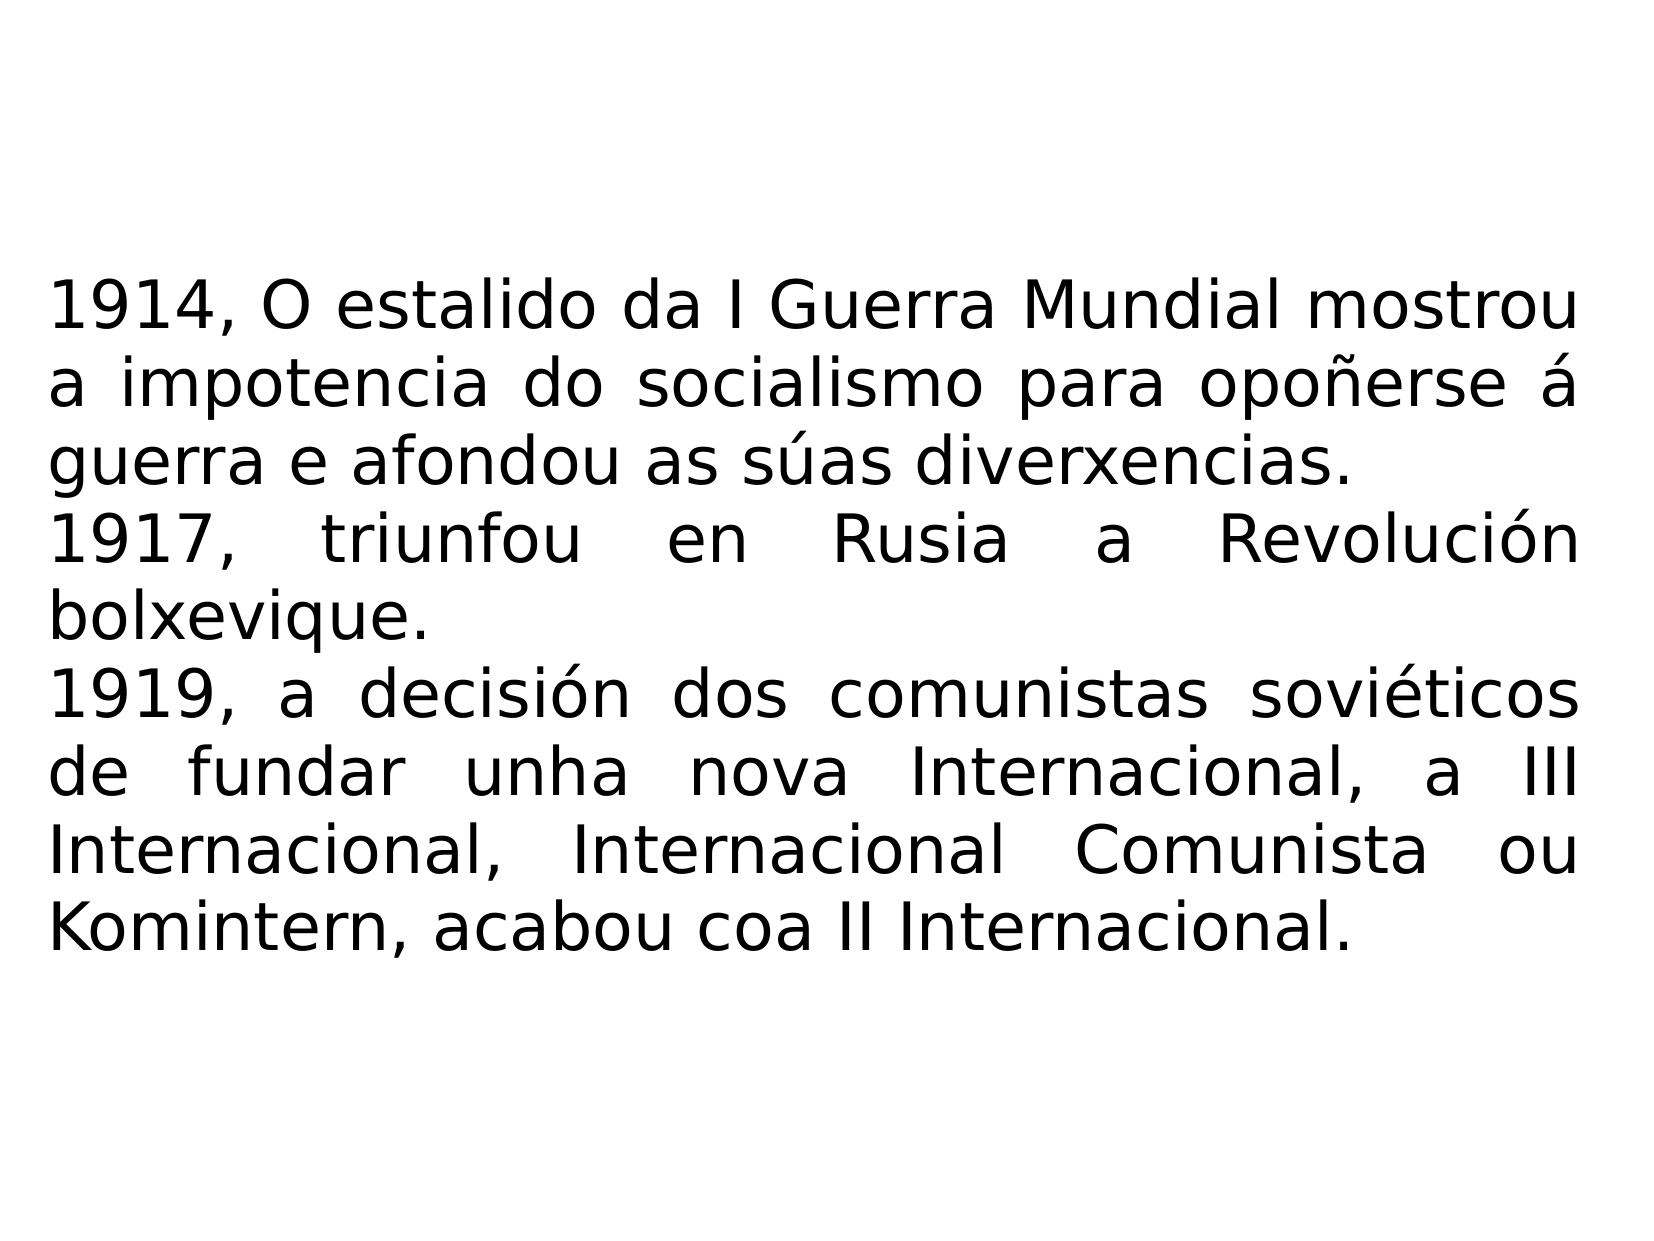

1914, O estalido da I Guerra Mundial mostrou a impotencia do socialismo para opoñerse á guerra e afondou as súas diverxencias.
1917, triunfou en Rusia a Revolución bolxevique.
1919, a decisión dos comunistas soviéticos de fundar unha nova Internacional, a III Internacional, Internacional Comunista ou Komintern, acabou coa II Internacional.